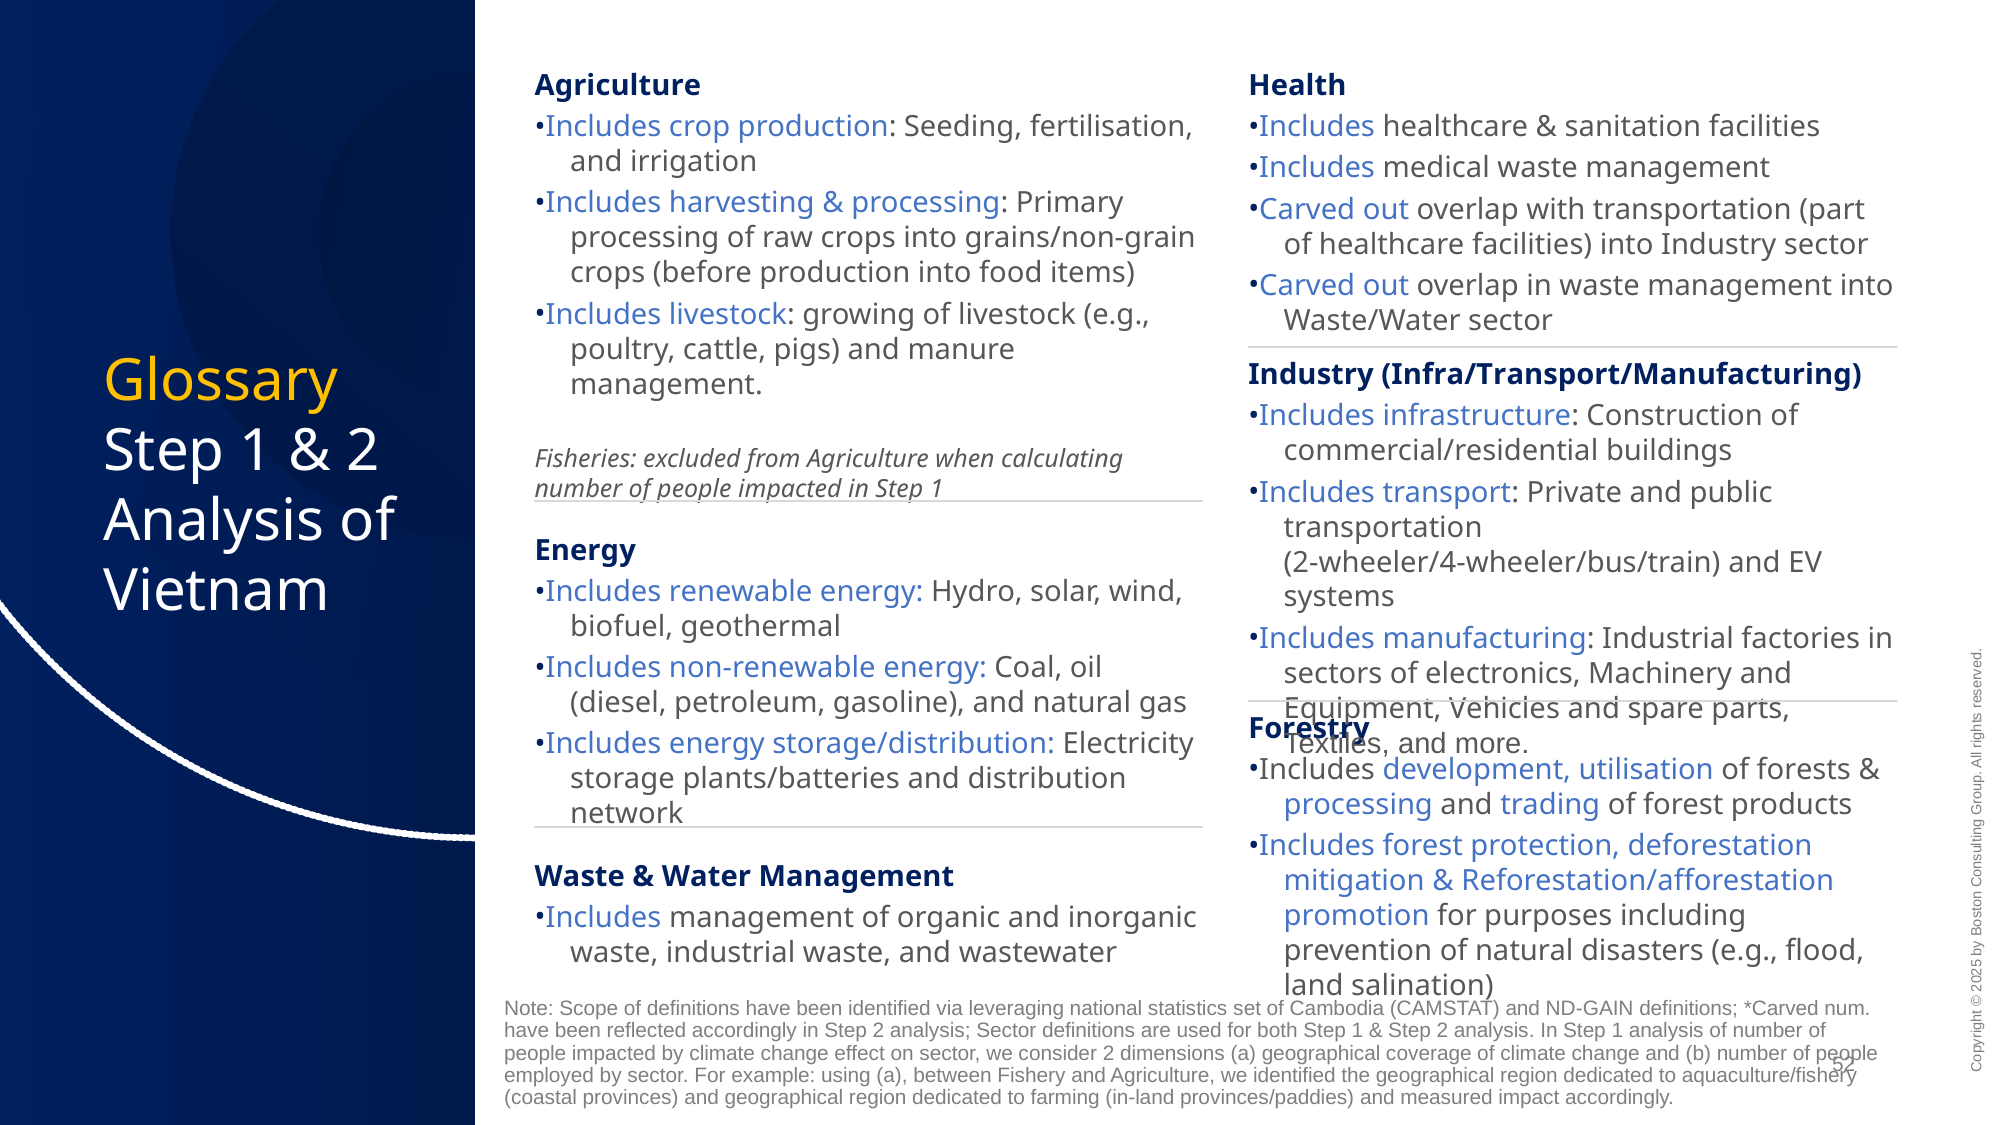

Agriculture
Includes crop production: Seeding, fertilisation, and irrigation
Includes harvesting & processing: Primary processing of raw crops into grains/non-grain crops (before production into food items)
Includes livestock: growing of livestock (e.g., poultry, cattle, pigs) and manure management.
Fisheries: excluded from Agriculture when calculating number of people impacted in Step 1
Health
Includes healthcare & sanitation facilities
Includes medical waste management
Carved out overlap with transportation (part of healthcare facilities) into Industry sector
Carved out overlap in waste management into Waste/Water sector
Glossary Step 1 & 2 Analysis of Vietnam
Industry (Infra/Transport/Manufacturing)
Includes infrastructure: Construction of commercial/residential buildings
Includes transport: Private and public transportation (2-wheeler/4-wheeler/bus/train) and EV systems
Includes manufacturing: Industrial factories in sectors of electronics, Machinery and Equipment, Vehicles and spare parts, Textiles, and more.
Energy
Includes renewable energy: Hydro, solar, wind, biofuel, geothermal
Includes non-renewable energy: Coal, oil (diesel, petroleum, gasoline), and natural gas
Includes energy storage/distribution: Electricity storage plants/batteries and distribution network
Forestry
Includes development, utilisation of forests & processing and trading of forest products
Includes forest protection, deforestation mitigation & Reforestation/afforestation promotion for purposes including prevention of natural disasters (e.g., flood, land salination)
Waste & Water Management
Includes management of organic and inorganic waste, industrial waste, and wastewater
Note: Scope of definitions have been identified via leveraging national statistics set of Cambodia (CAMSTAT) and ND-GAIN definitions; *Carved num. have been reflected accordingly in Step 2 analysis; Sector definitions are used for both Step 1 & Step 2 analysis. In Step 1 analysis of number of people impacted by climate change effect on sector, we consider 2 dimensions (a) geographical coverage of climate change and (b) number of people employed by sector. For example: using (a), between Fishery and Agriculture, we identified the geographical region dedicated to aquaculture/fishery (coastal provinces) and geographical region dedicated to farming (in-land provinces/paddies) and measured impact accordingly.